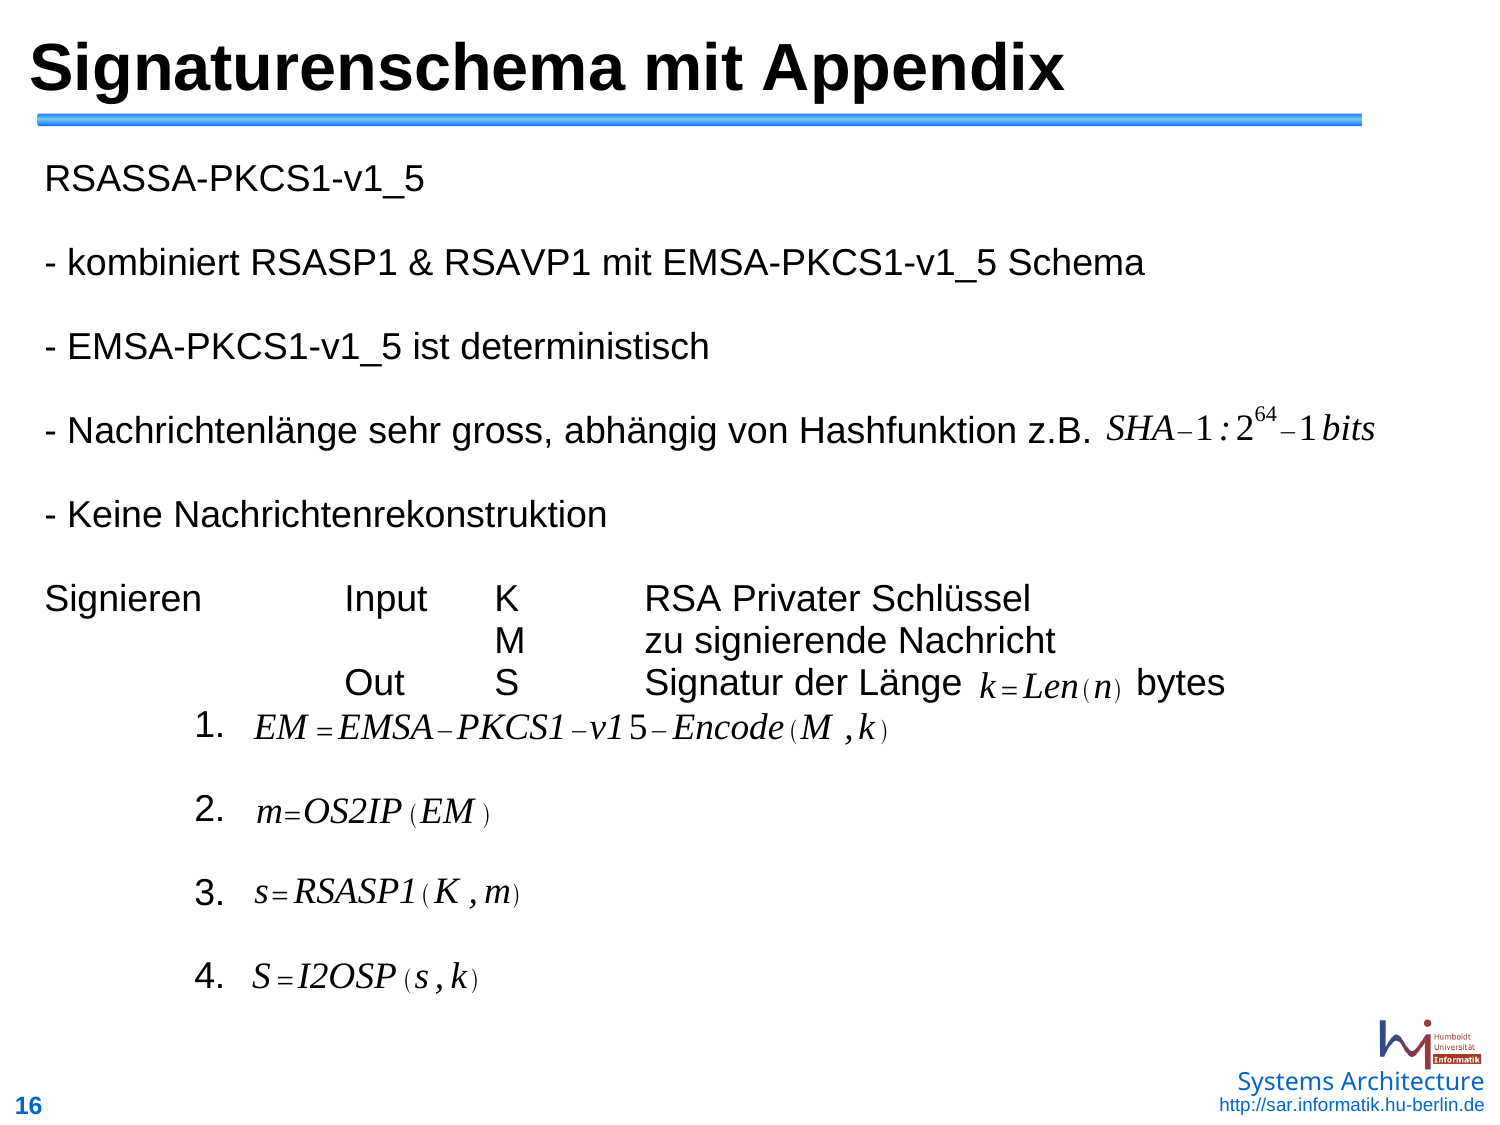

# Signaturenschema mit Appendix
RSASSA-PKCS1-v1_5
- kombiniert RSASP1 & RSAVP1 mit EMSA-PKCS1-v1_5 Schema
- EMSA-PKCS1-v1_5 ist deterministisch
- Nachrichtenlänge sehr gross, abhängig von Hashfunktion z.B.
- Keine Nachrichtenrekonstruktion
Signieren	Input	K	RSA Privater Schlüssel
			M	zu signierende Nachricht
		Out	S	Signatur der Länge 	 bytes
	1.
	2.
	3.
	4.